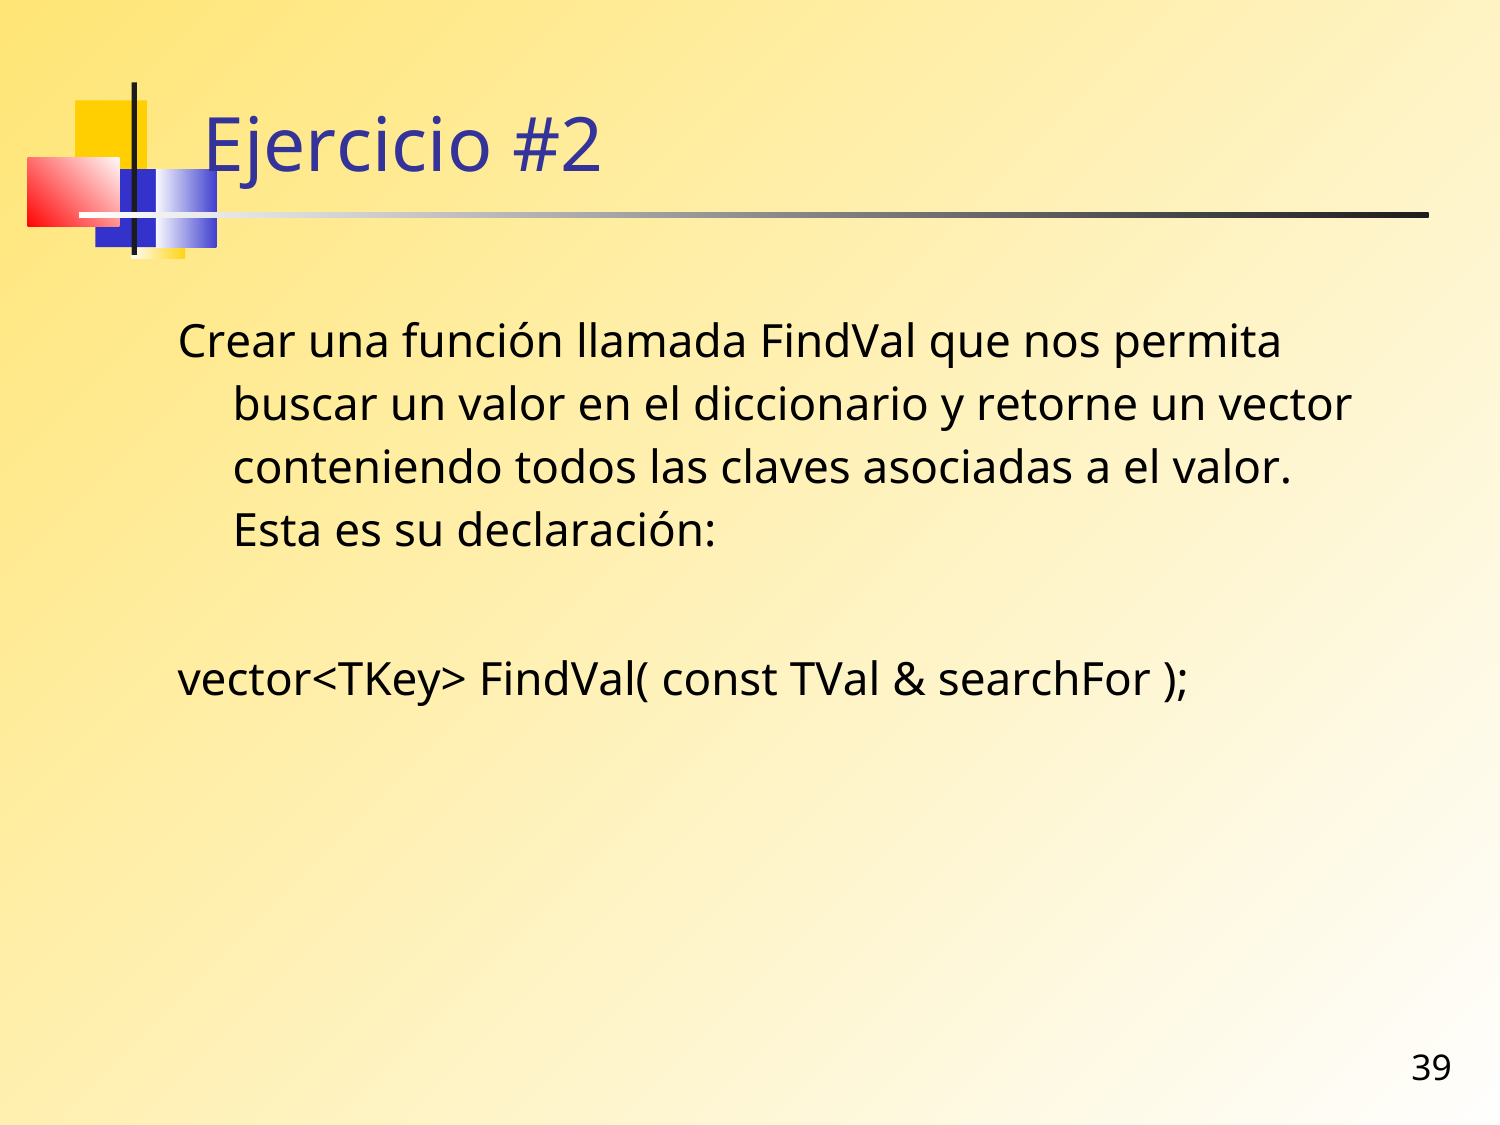

# Ejercicio #2
Crear una función llamada FindVal que nos permita buscar un valor en el diccionario y retorne un vector conteniendo todos las claves asociadas a el valor. Esta es su declaración:
vector<TKey> FindVal( const TVal & searchFor );
39